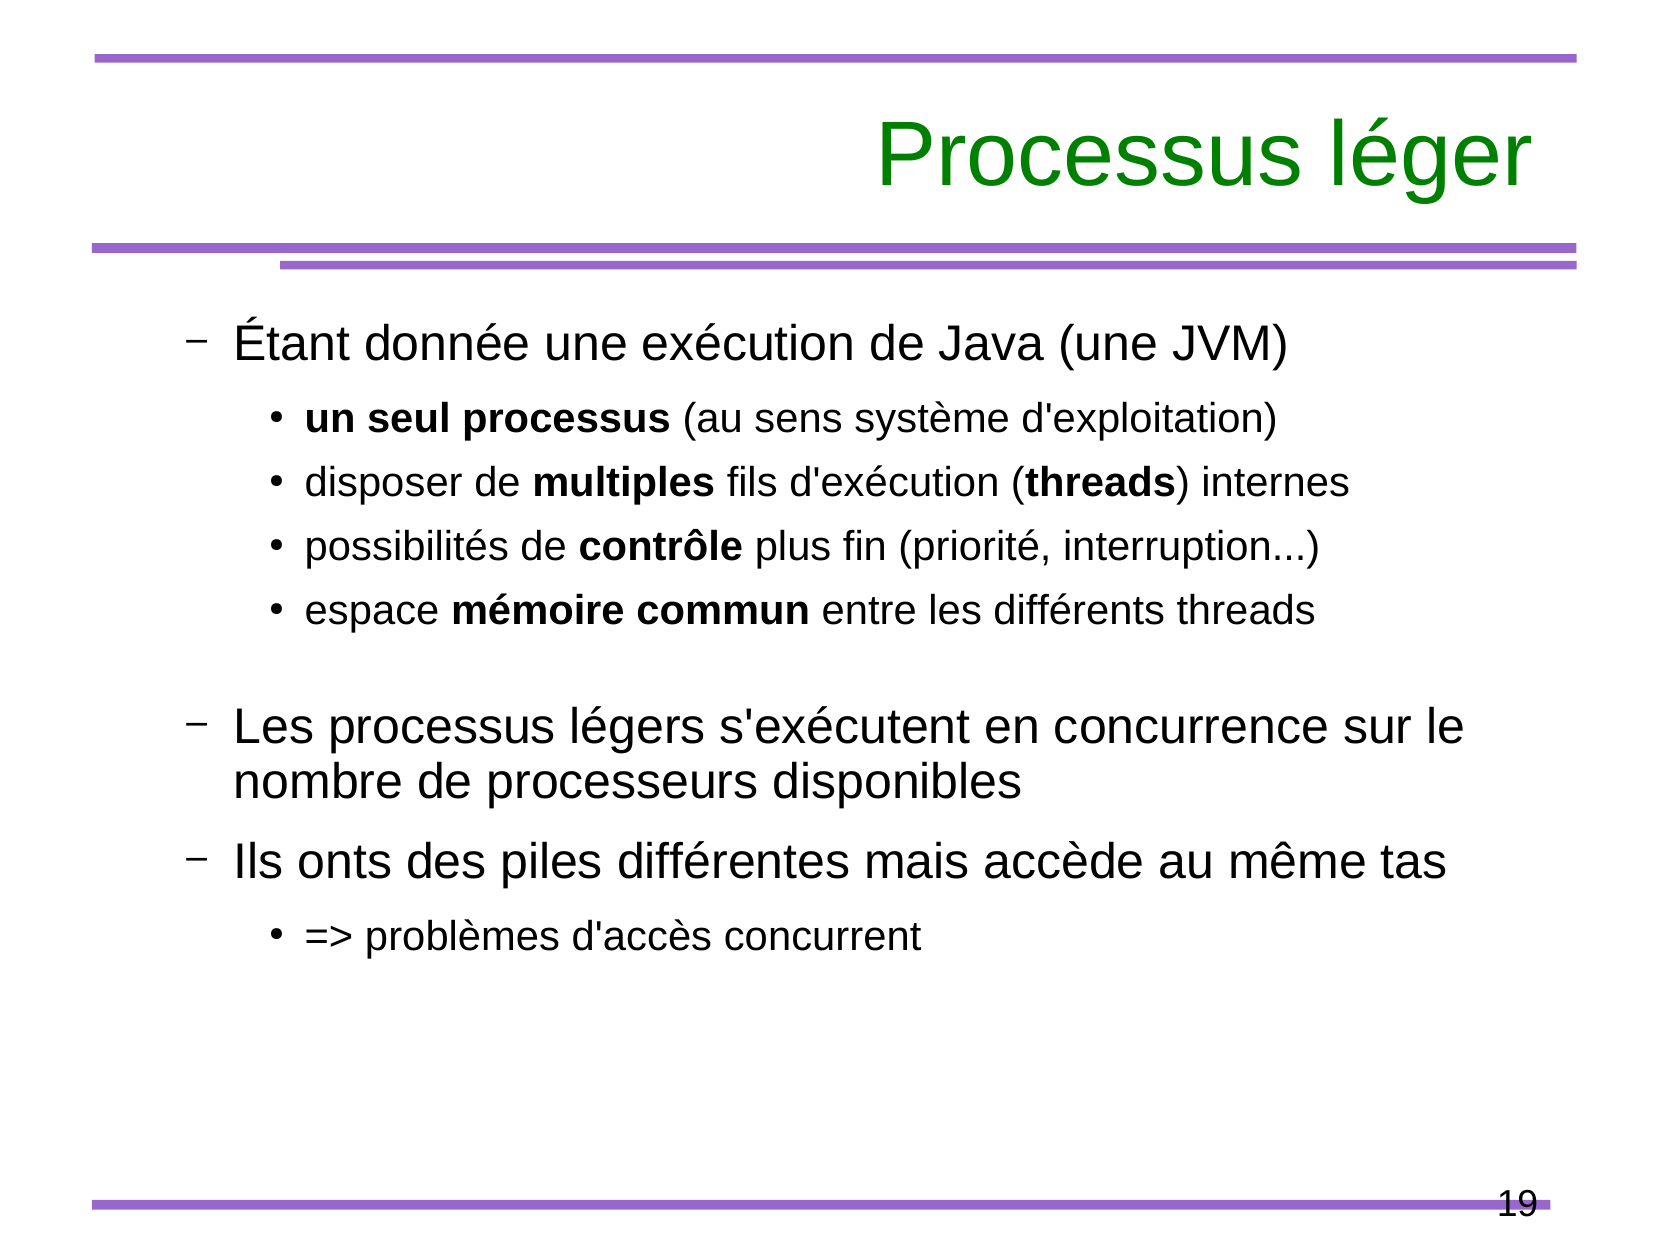

# Processus léger
Étant donnée une exécution de Java (une JVM)
un seul processus (au sens système d'exploitation)
disposer de multiples fils d'exécution (threads) internes
possibilités de contrôle plus fin (priorité, interruption...)
espace mémoire commun entre les différents threads
Les processus légers s'exécutent en concurrence sur le nombre de processeurs disponibles
Ils onts des piles différentes mais accède au même tas
=> problèmes d'accès concurrent